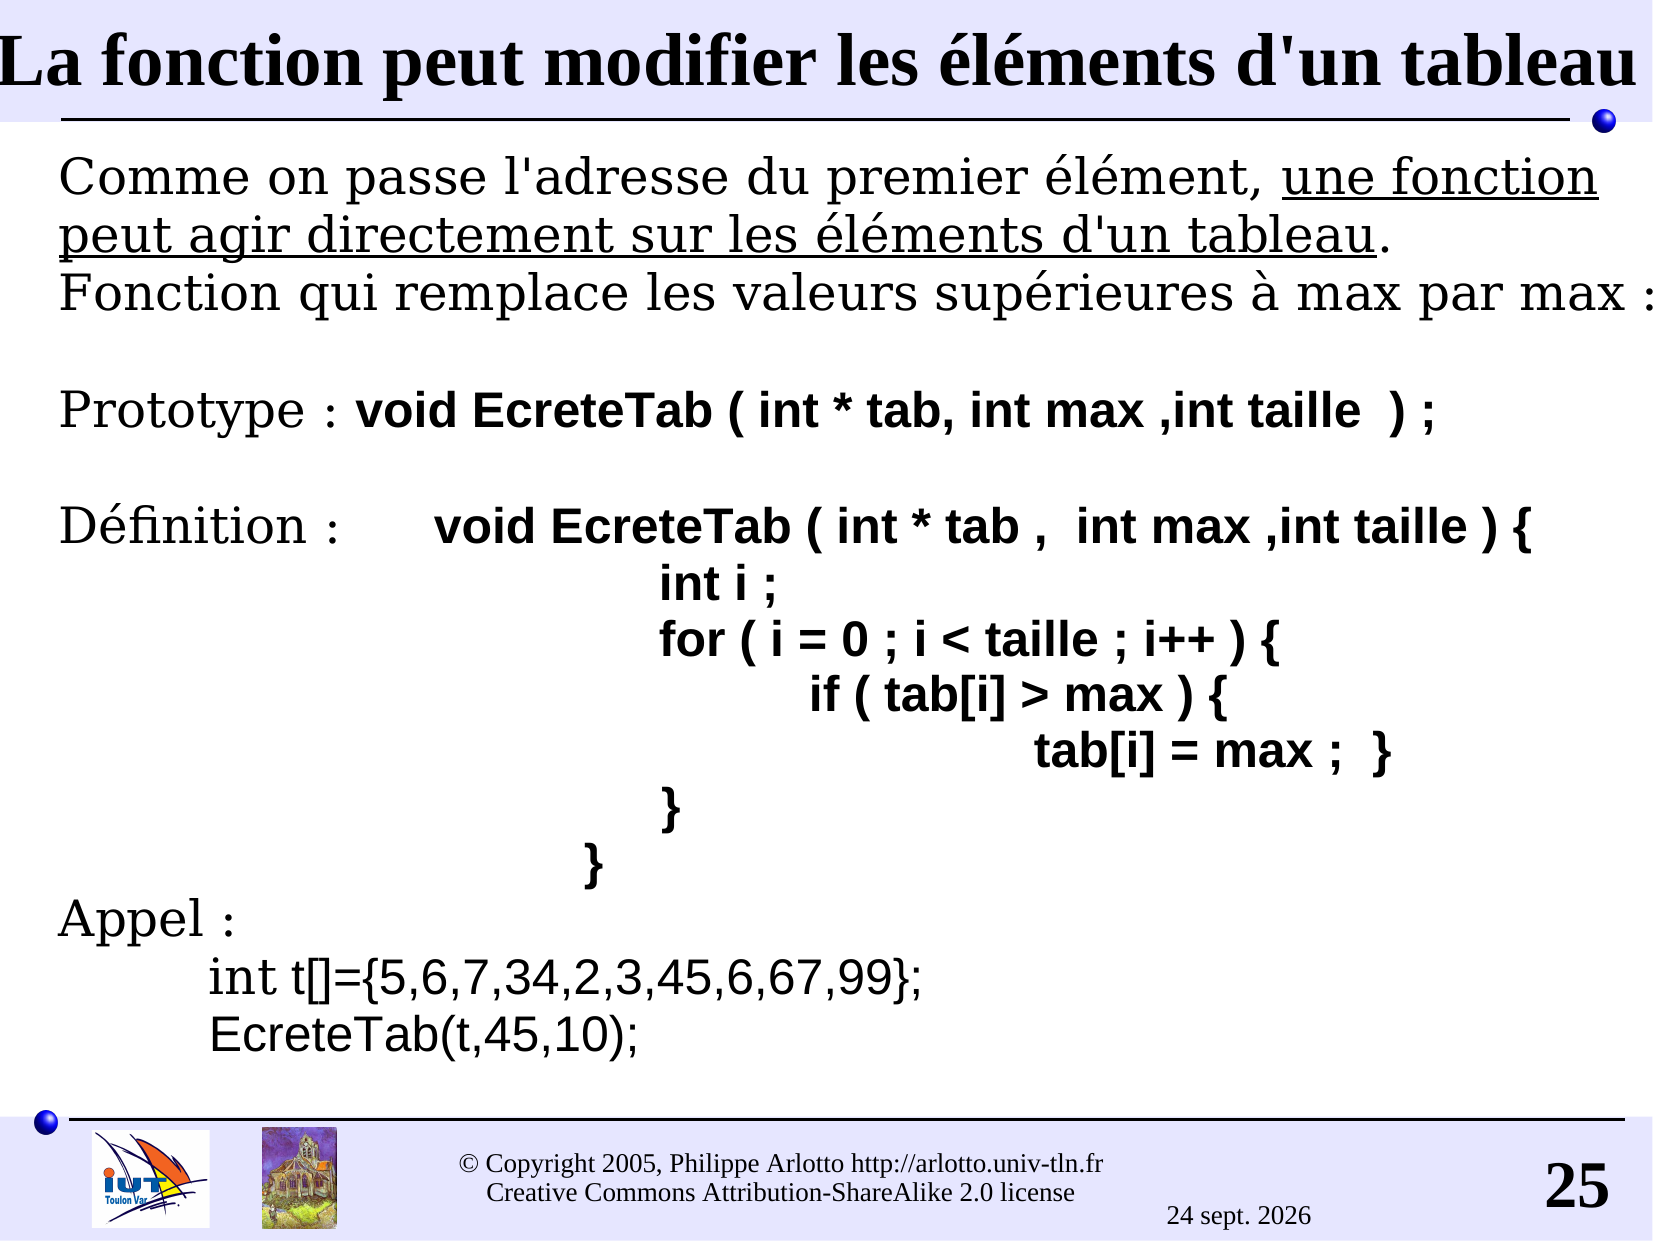

# La fonction peut modifier les éléments d'un tableau
Comme on passe l'adresse du premier élément, une fonction
peut agir directement sur les éléments d'un tableau.
Fonction qui remplace les valeurs supérieures à max par max :
Prototype : void EcreteTab ( int * tab, int max ,int taille ) ;
Définition : 		void EcreteTab ( int * tab , int max ,int taille ) {
 								int i ;
 								for ( i = 0 ; i < taille ; i++ ) {
 										if ( tab[i] > max ) {
 											tab[i] = max ; }
 }
 							}
Appel :
		int t[]={5,6,7,34,2,3,45,6,67,99};
		EcreteTab(t,45,10);